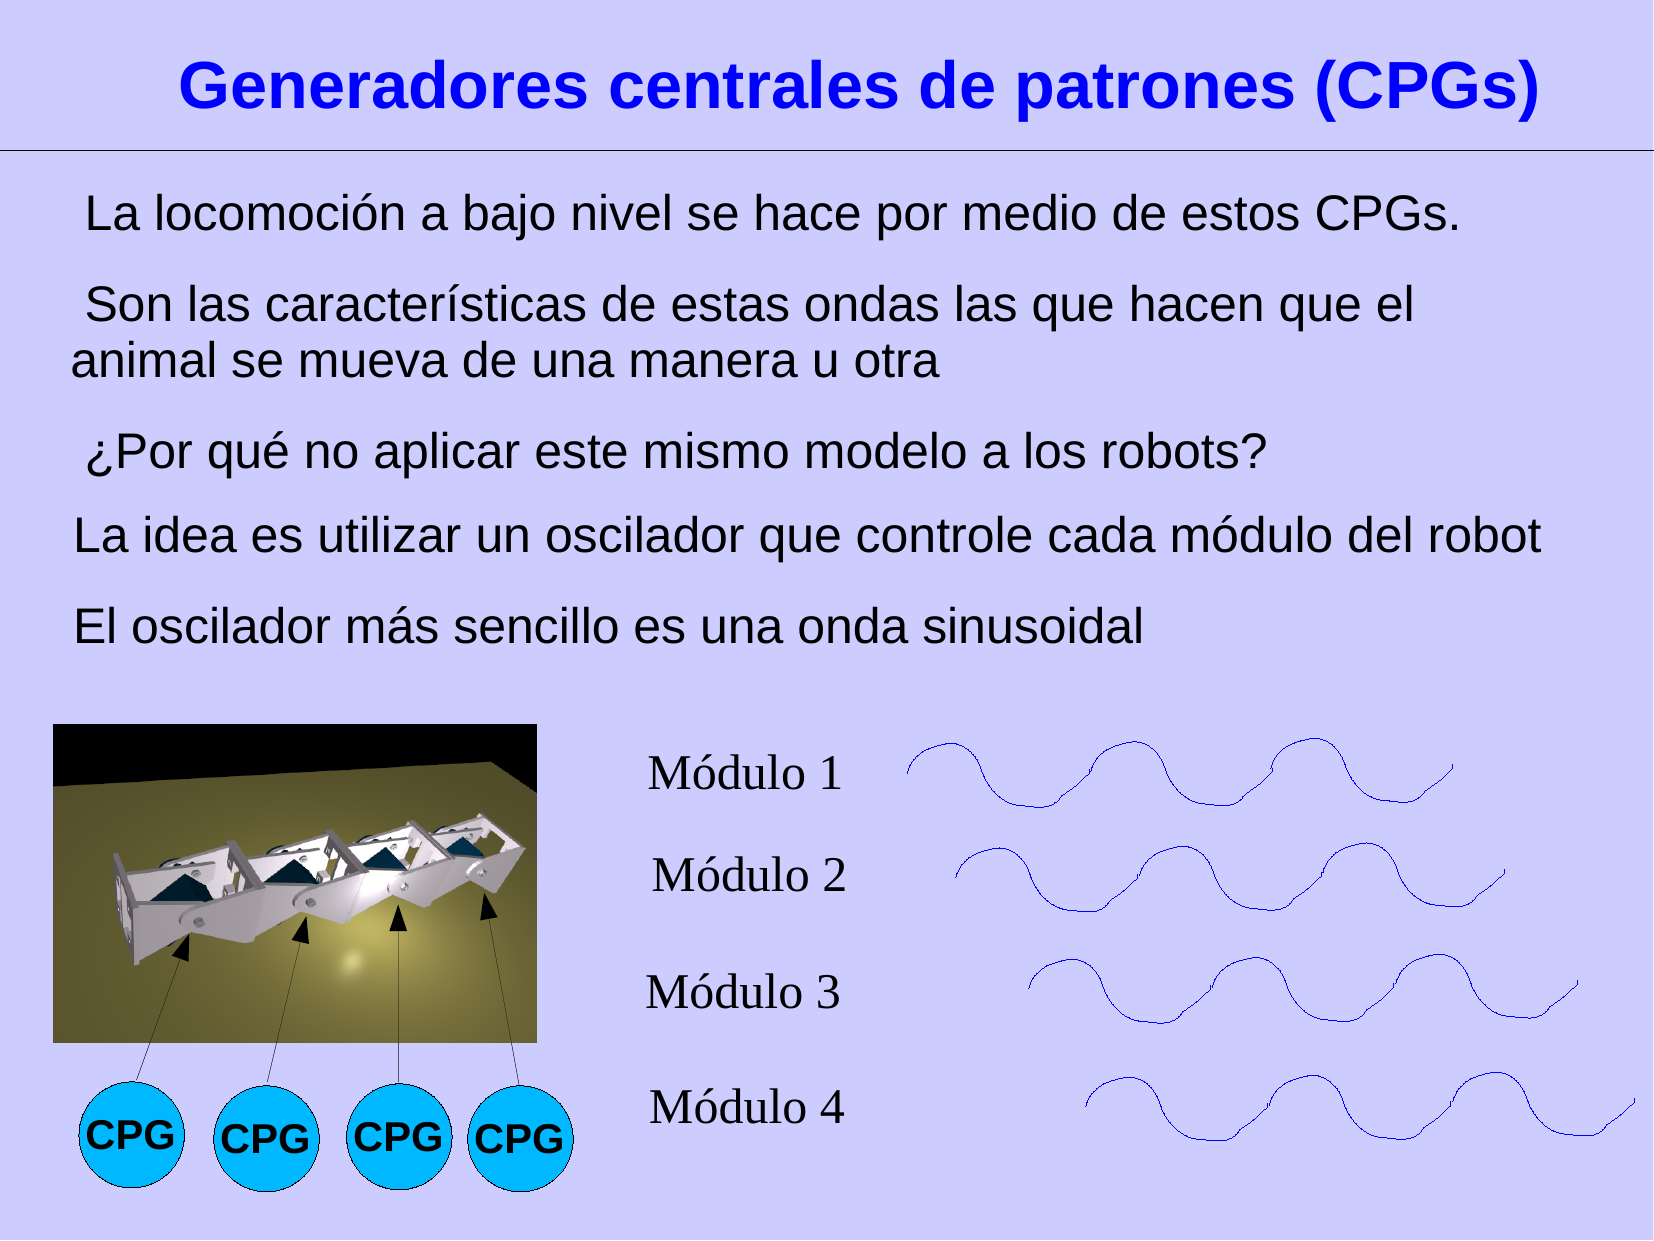

# Generadores centrales de patrones (CPGs)
 La locomoción a bajo nivel se hace por medio de estos CPGs.
 Son las características de estas ondas las que hacen que el animal se mueva de una manera u otra
 ¿Por qué no aplicar este mismo modelo a los robots?
 La idea es utilizar un oscilador que controle cada módulo del robot
 El oscilador más sencillo es una onda sinusoidal
Módulo 1
Módulo 2
Módulo 3
Módulo 4
CPG
CPG
CPG
CPG
CPG
CPG
CPG
CPG